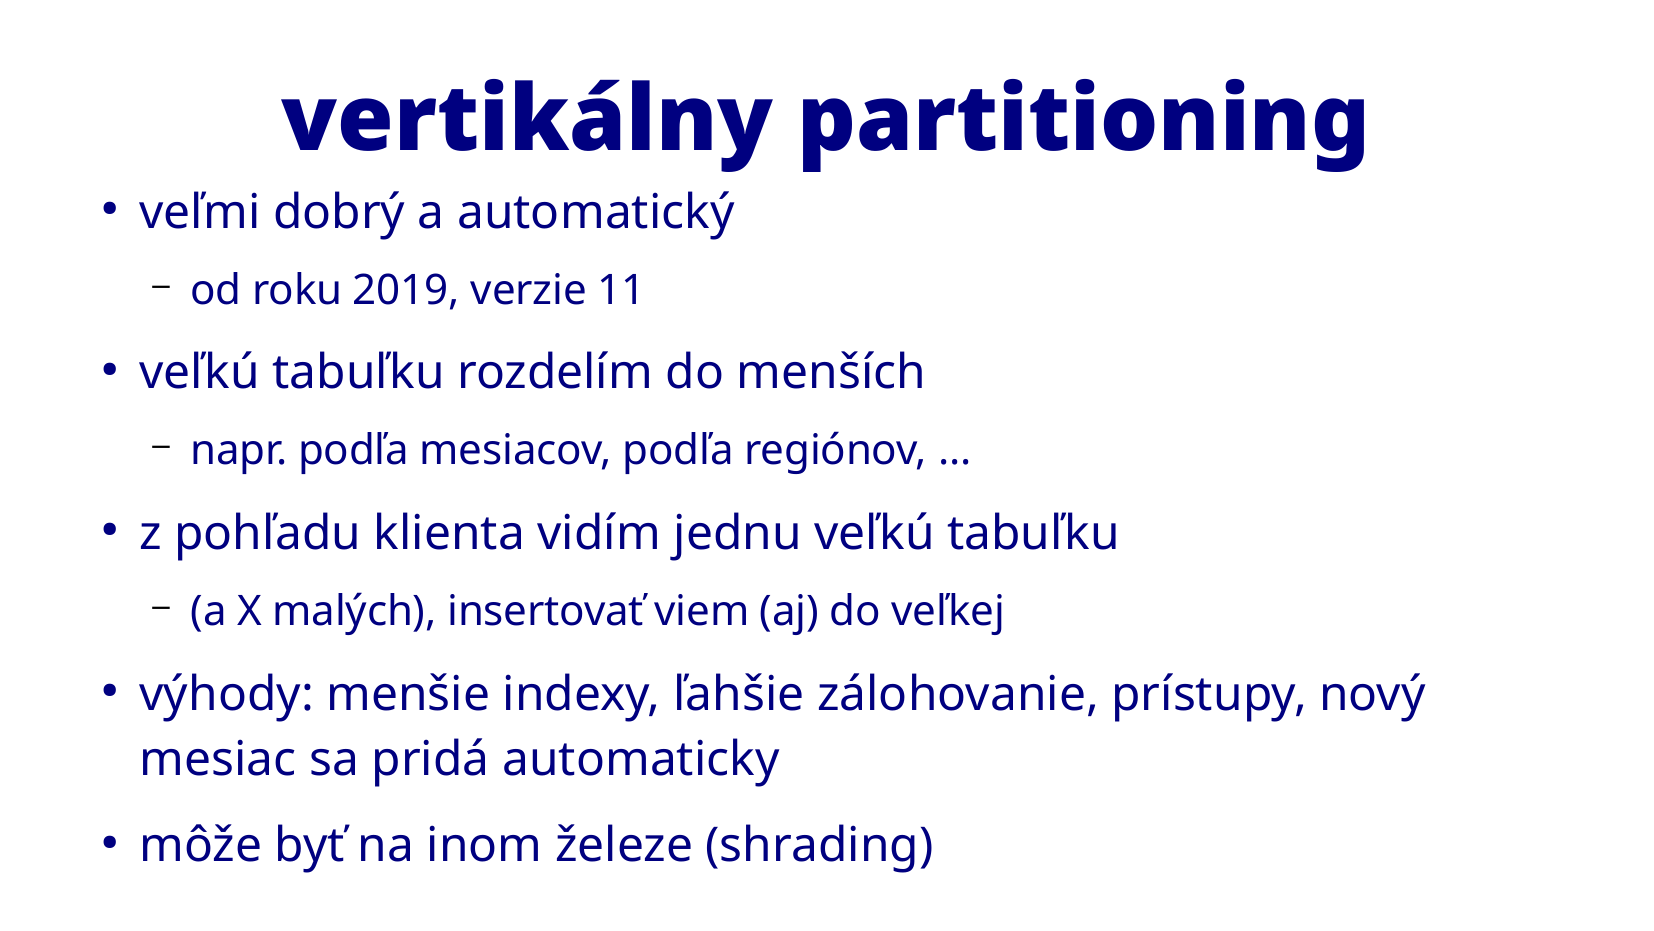

# vertikálny partitioning
veľmi dobrý a automatický
od roku 2019, verzie 11
veľkú tabuľku rozdelím do menších
napr. podľa mesiacov, podľa regiónov, ...
z pohľadu klienta vidím jednu veľkú tabuľku
(a X malých), insertovať viem (aj) do veľkej
výhody: menšie indexy, ľahšie zálohovanie, prístupy, nový mesiac sa pridá automaticky
môže byť na inom železe (shrading)